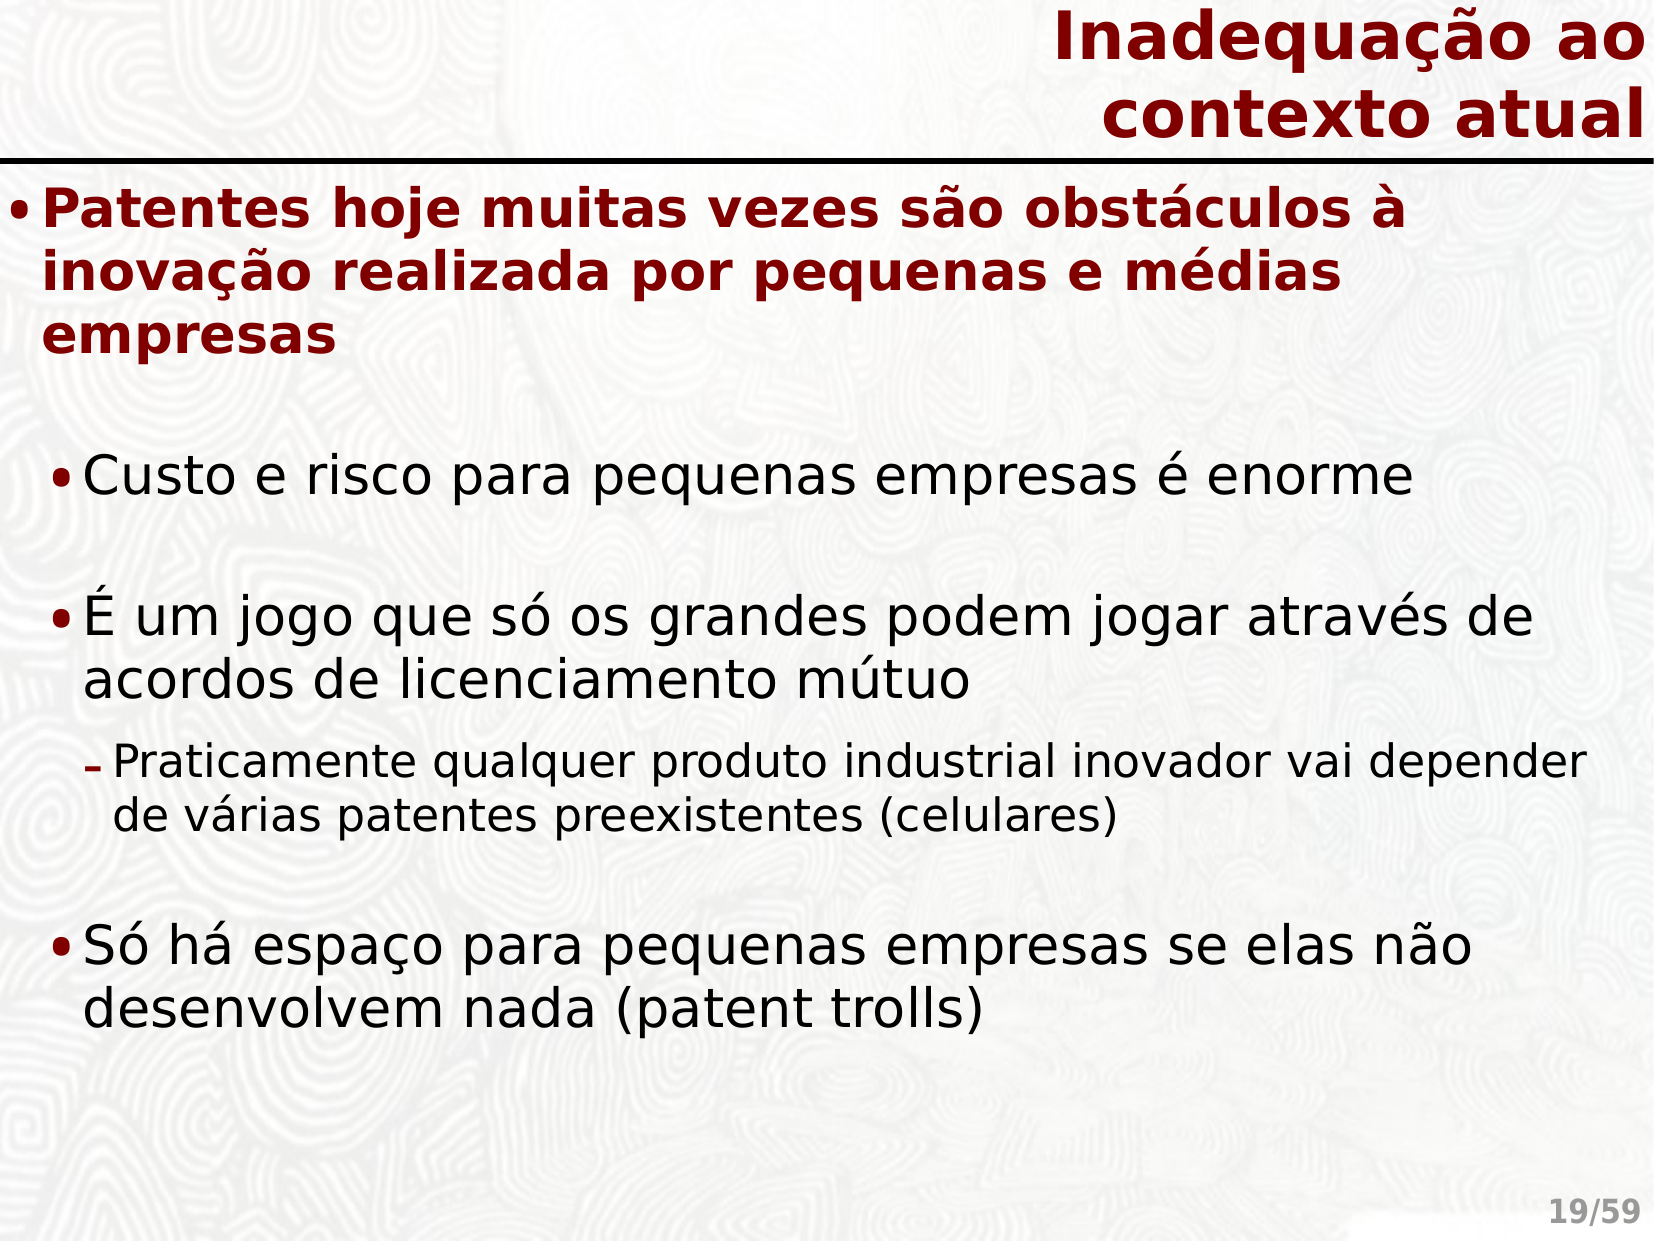

# Inadequação ao contexto atual
Patentes hoje muitas vezes são obstáculos à inovação realizada por pequenas e médias empresas
Custo e risco para pequenas empresas é enorme
É um jogo que só os grandes podem jogar através de acordos de licenciamento mútuo
Praticamente qualquer produto industrial inovador vai depender de várias patentes preexistentes (celulares)
Só há espaço para pequenas empresas se elas não desenvolvem nada (patent trolls)
19